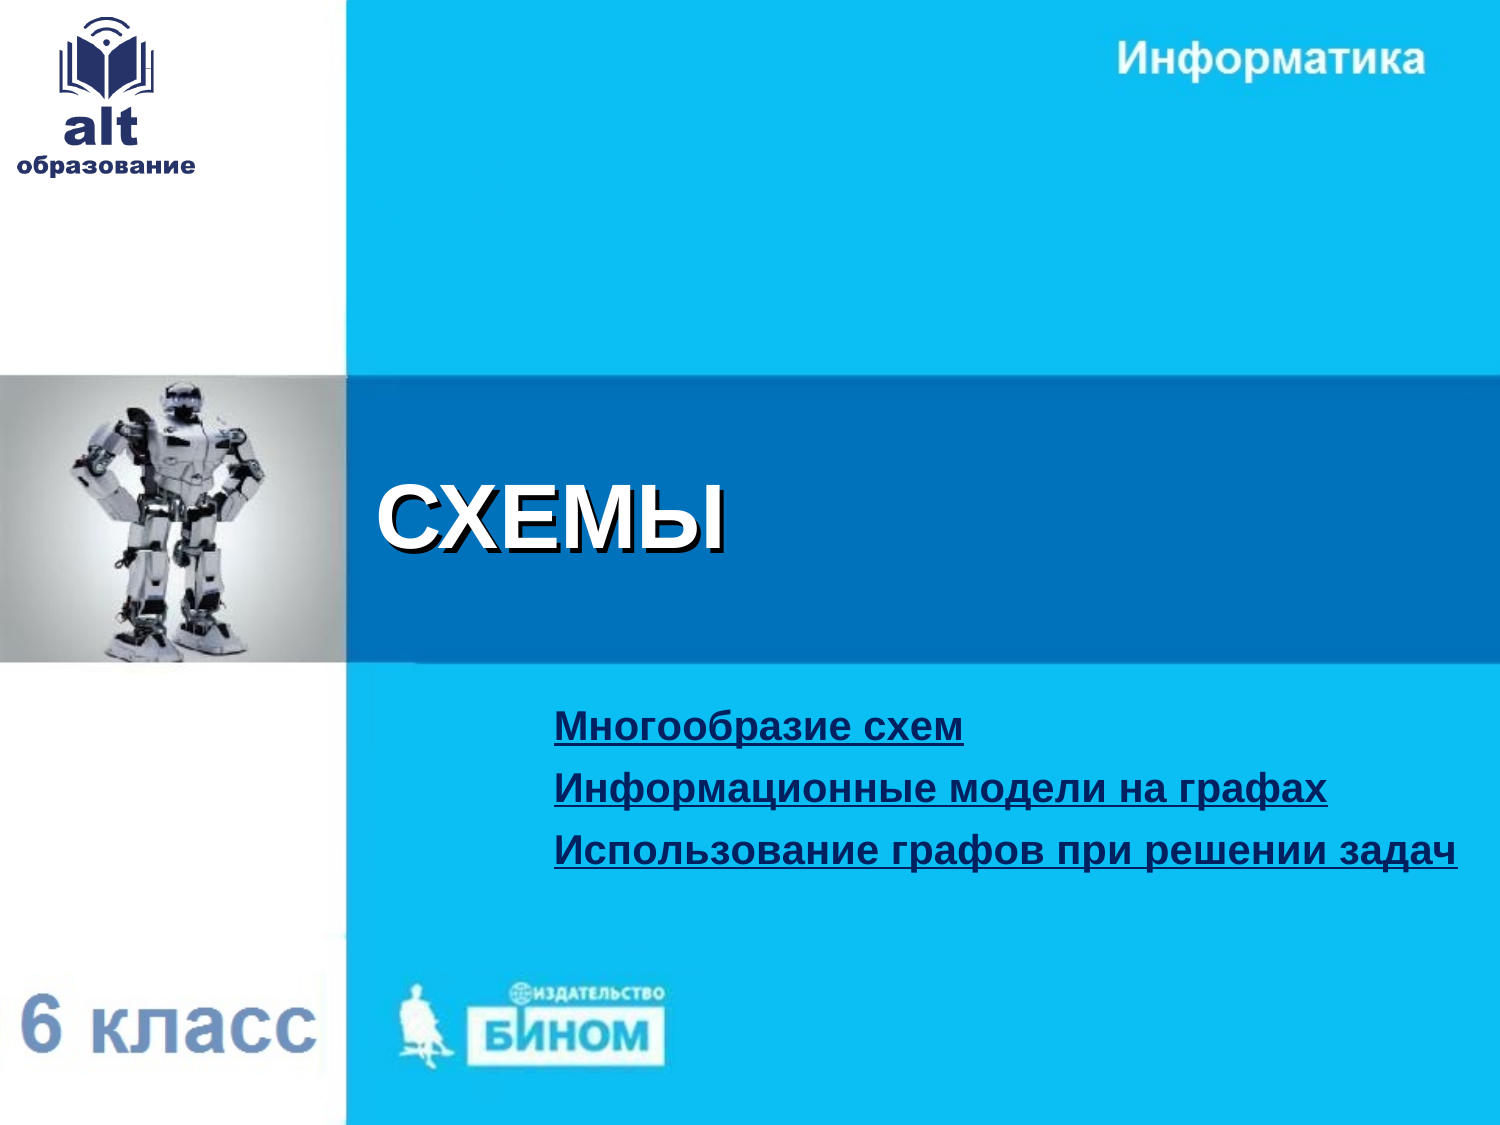

# СХЕМЫ
Многообразие схем
Информационные модели на графах
Использование графов при решении задач